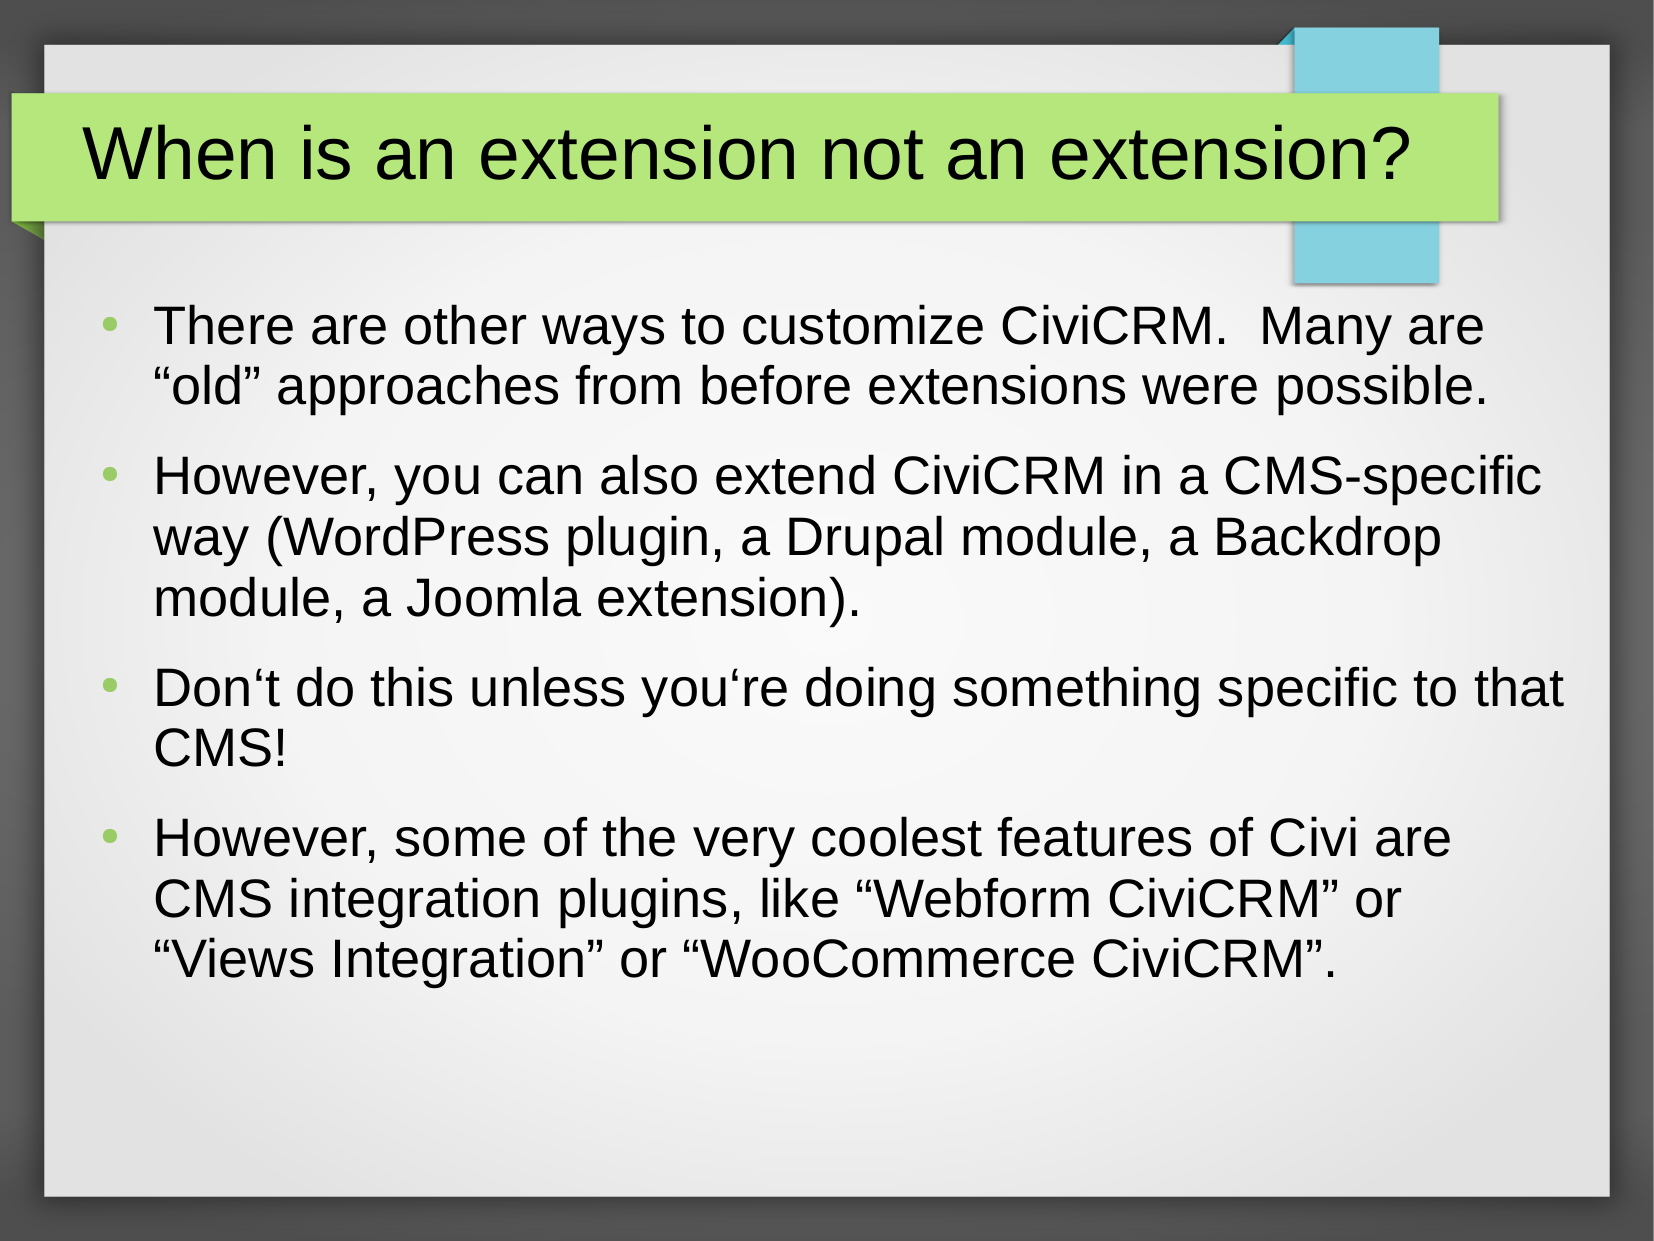

# When is an extension not an extension?
There are other ways to customize CiviCRM. Many are “old” approaches from before extensions were possible.
However, you can also extend CiviCRM in a CMS-specific way (WordPress plugin, a Drupal module, a Backdrop module, a Joomla extension).
Don‘t do this unless you‘re doing something specific to that CMS!
However, some of the very coolest features of Civi are CMS integration plugins, like “Webform CiviCRM” or “Views Integration” or “WooCommerce CiviCRM”.